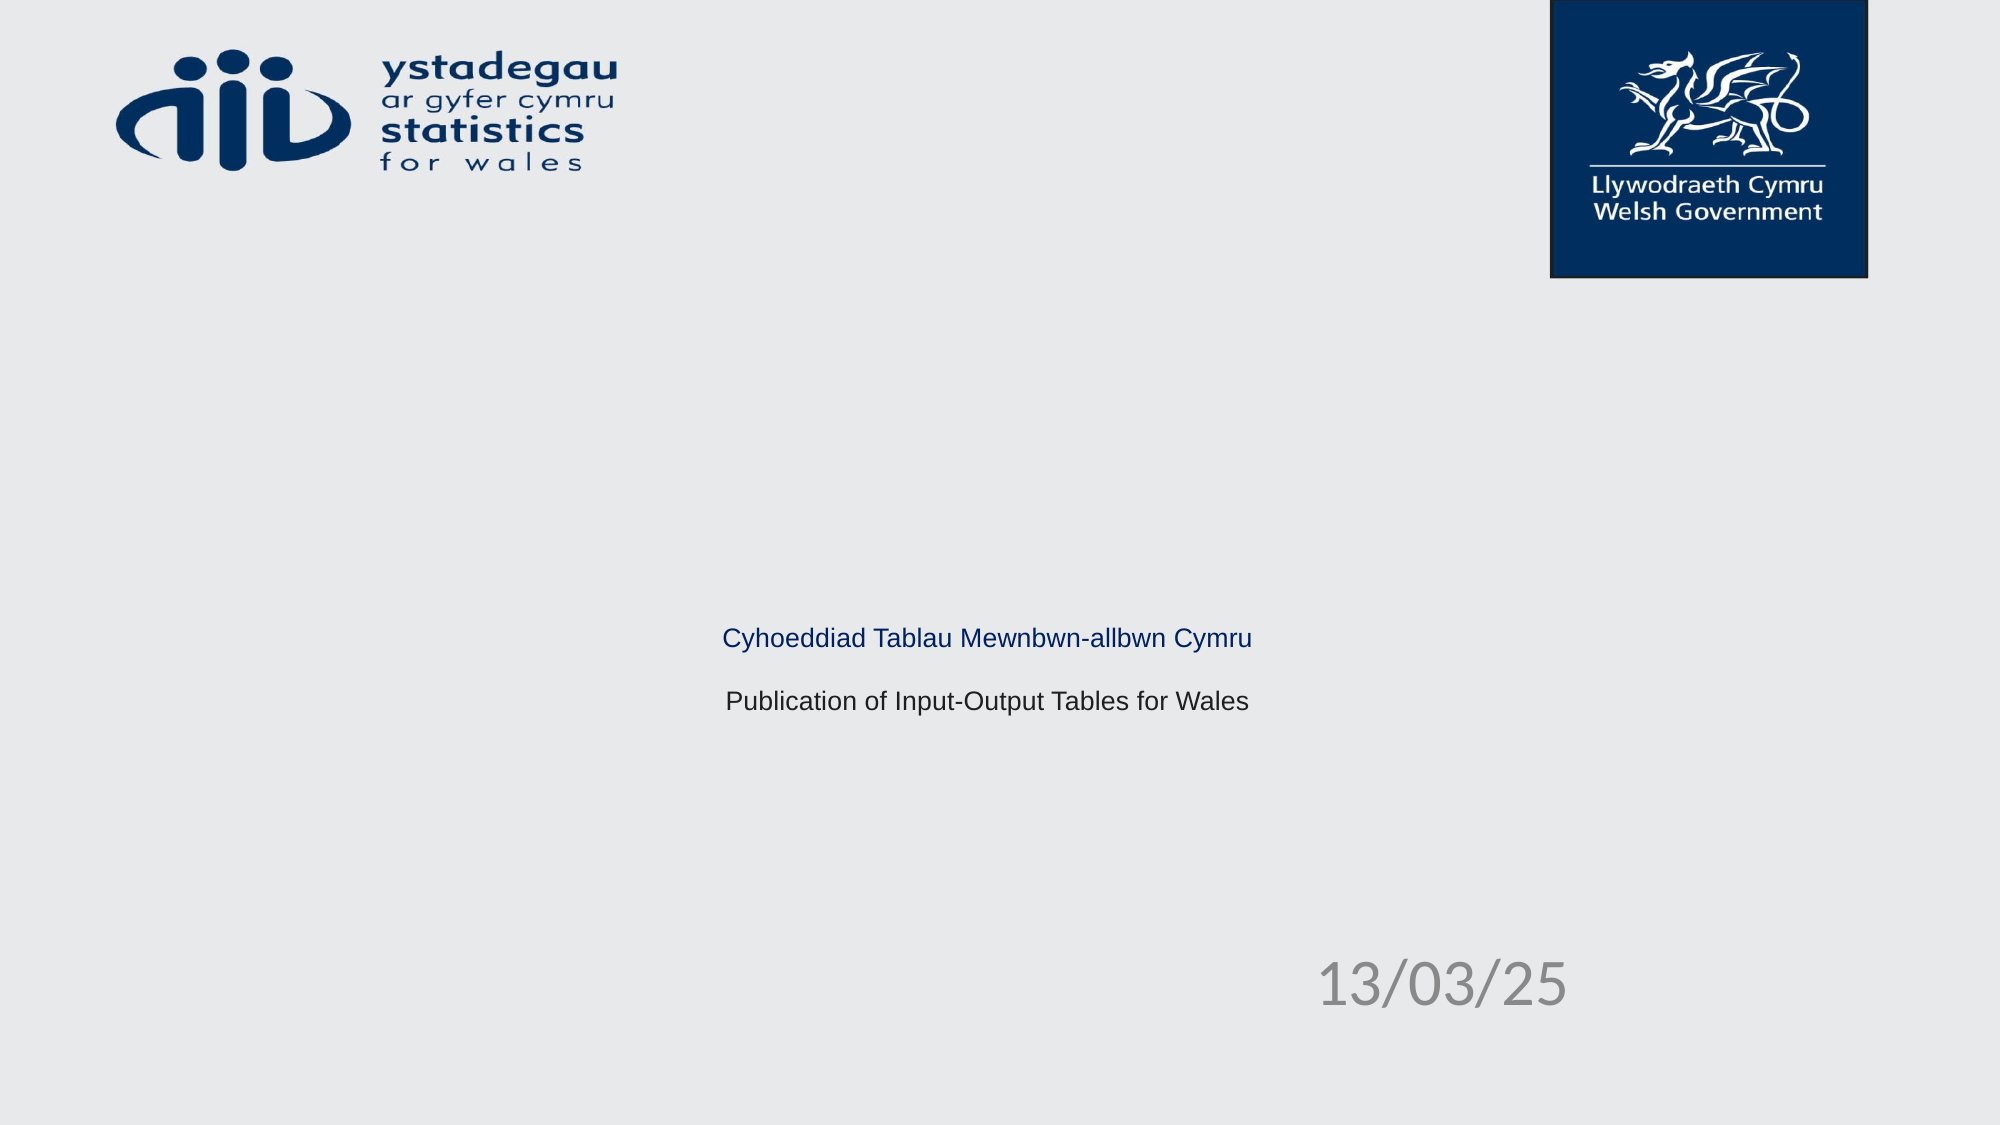

Cyhoeddiad Tablau Mewnbwn-allbwn Cymru
Publication of Input-Output Tables for Wales
# 13/03/25